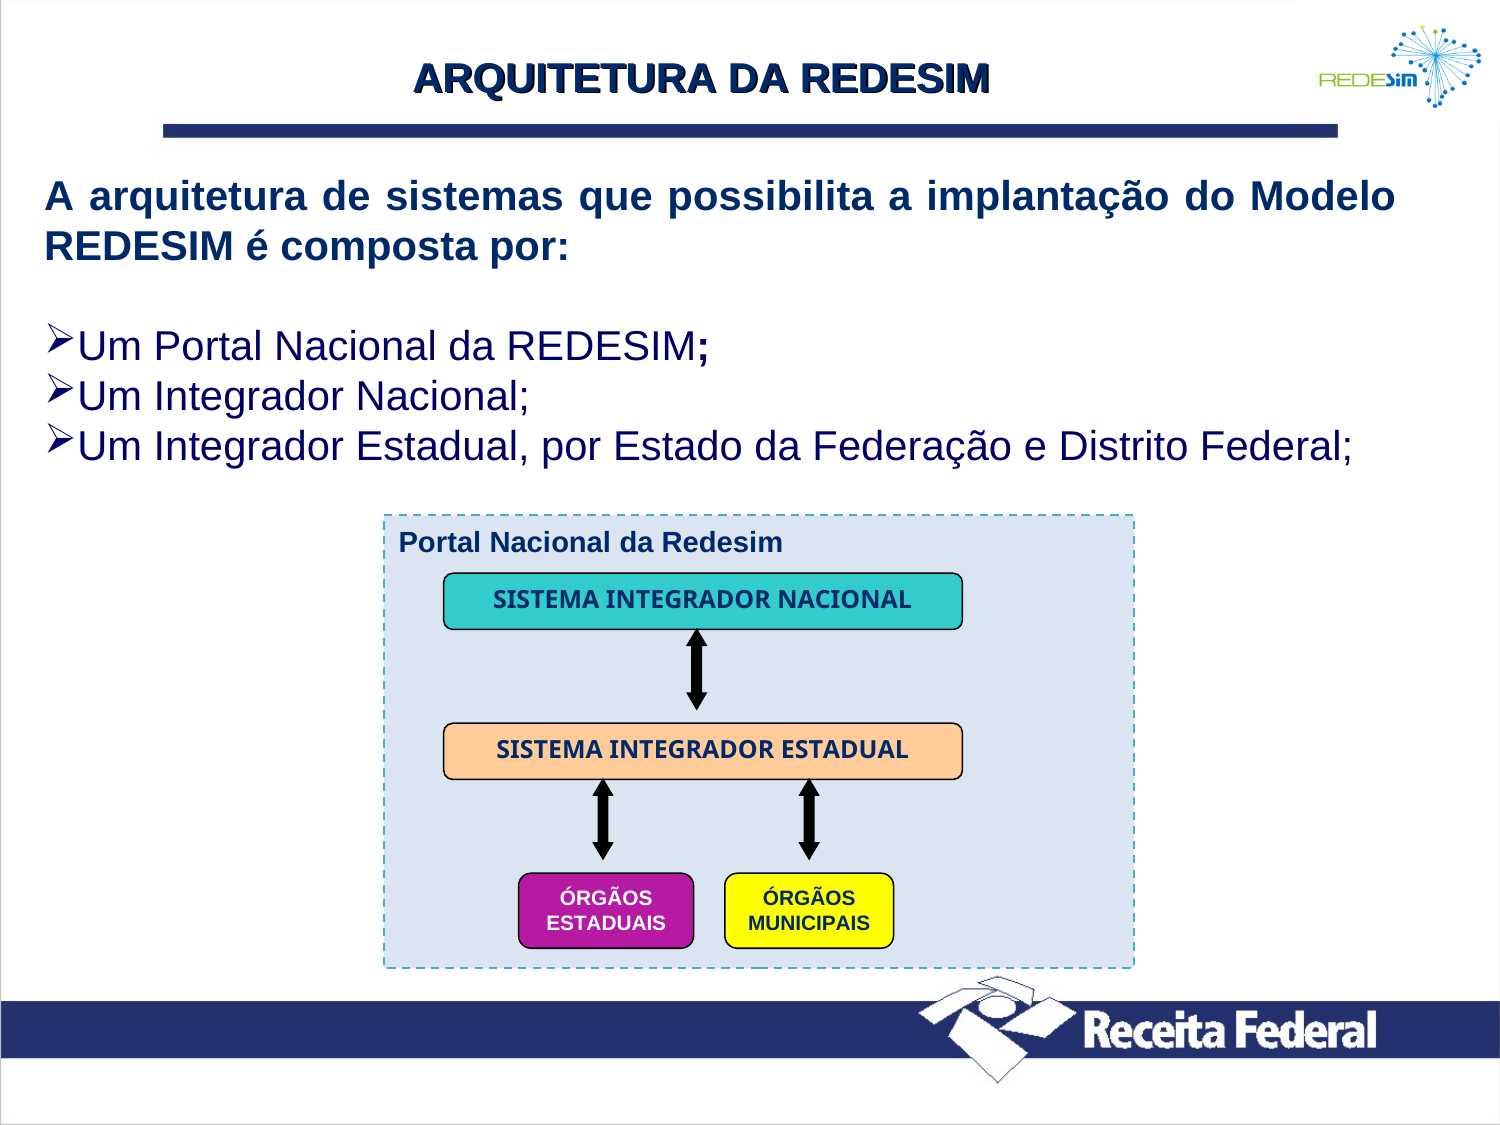

ARQUITETURA DA REDESIM
A arquitetura de sistemas que possibilita a implantação do Modelo REDESIM é composta por:
Um Portal Nacional da REDESIM;
Um Integrador Nacional;
Um Integrador Estadual, por Estado da Federação e Distrito Federal;
Portal Nacional da Redesim
SISTEMA INTEGRADOR NACIONAL
SISTEMA INTEGRADOR ESTADUAL
ÓRGÃOS ESTADUAIS
ÓRGÃOS MUNICIPAIS